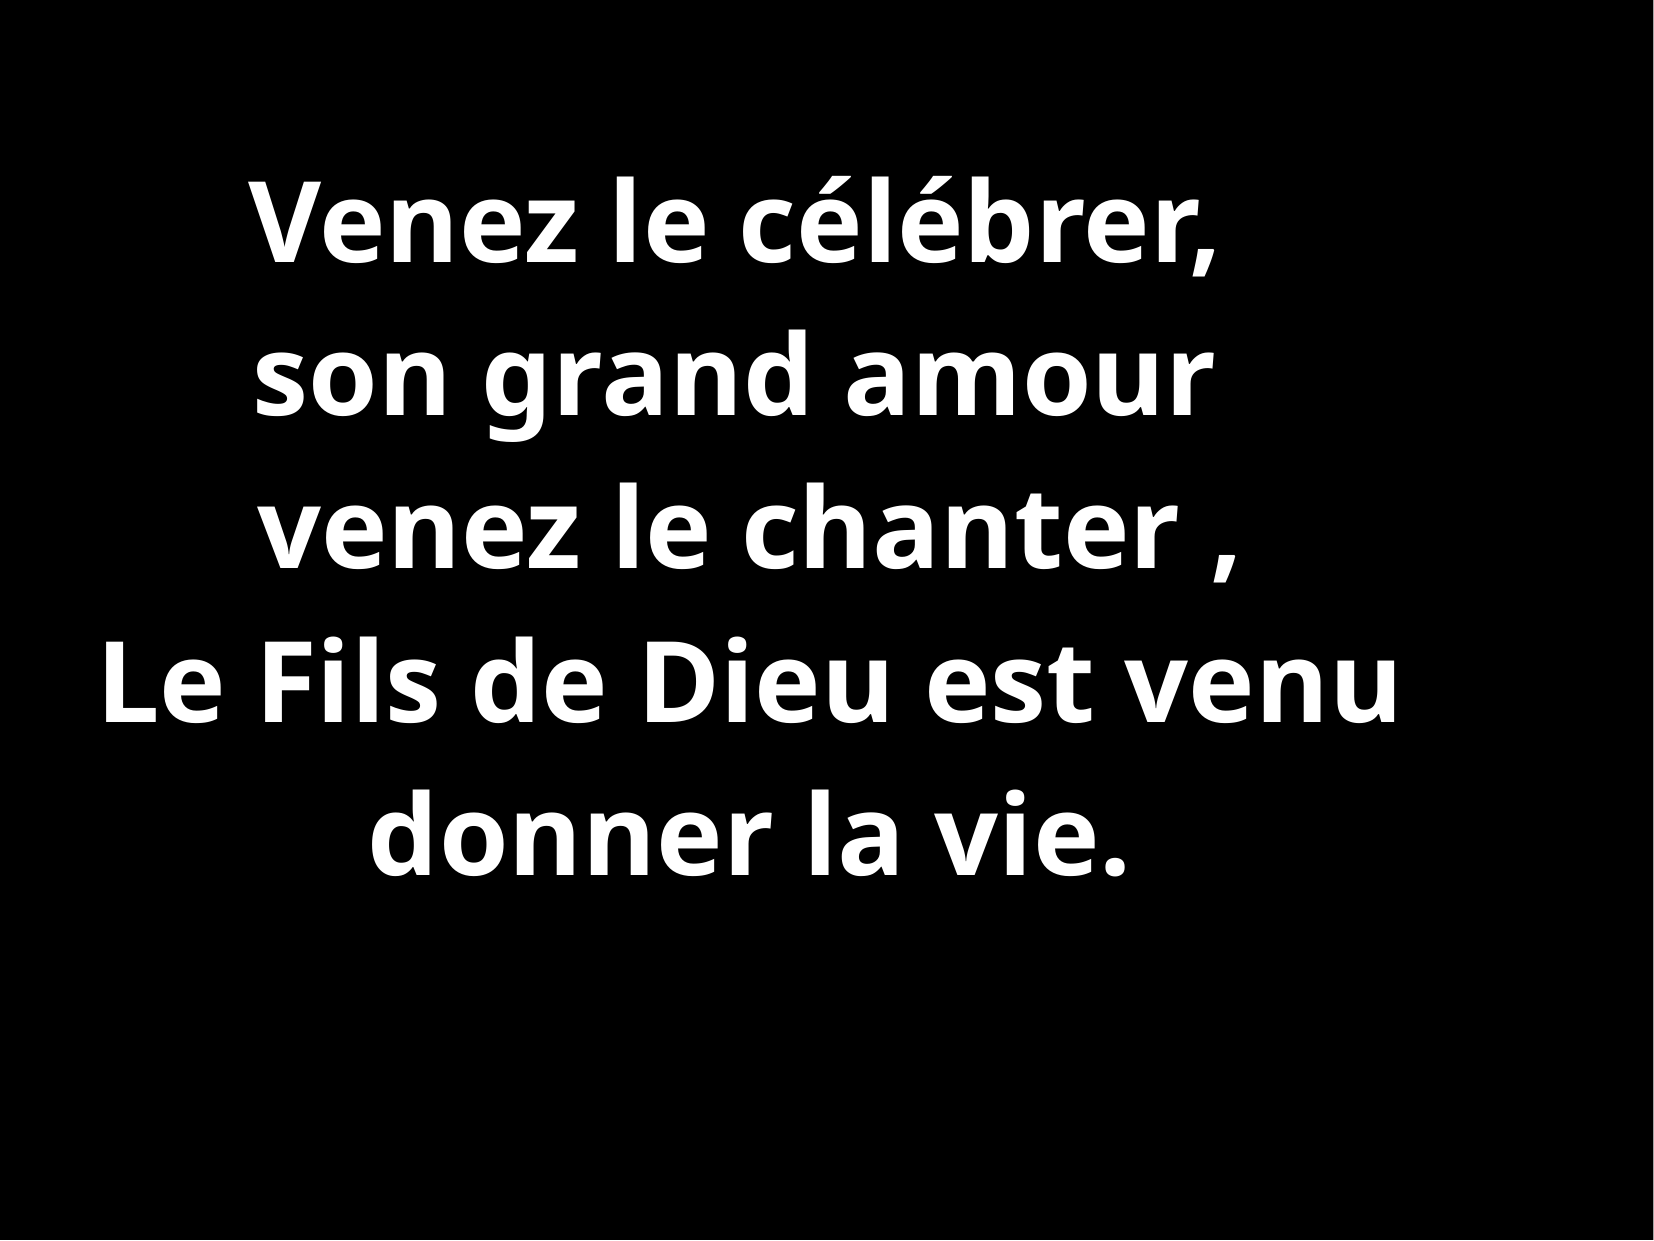

# Venez le célébrer,
son grand amour
venez le chanter ,
Le Fils de Dieu est venu
donner la vie.